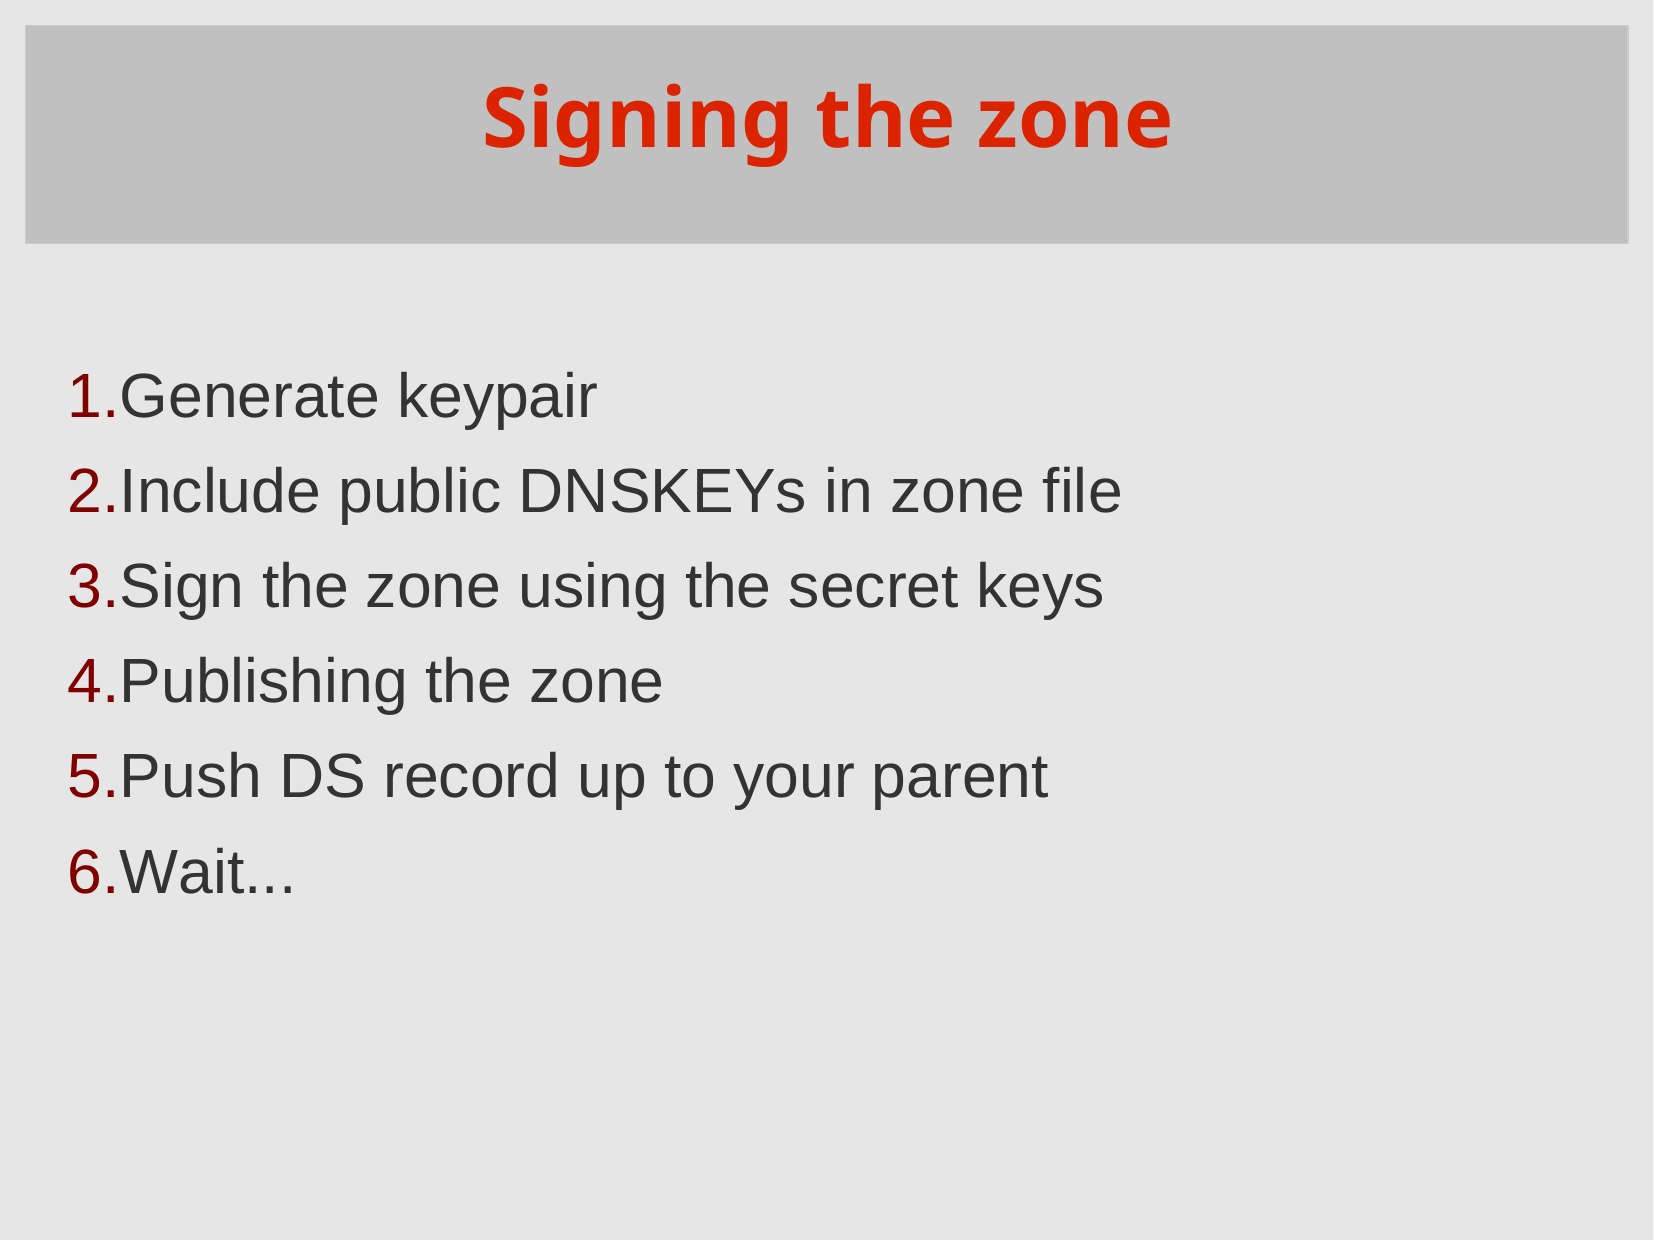

# Signing the zone
Generate keypair
Include public DNSKEYs in zone file
Sign the zone using the secret keys
Publishing the zone
Push DS record up to your parent
Wait...